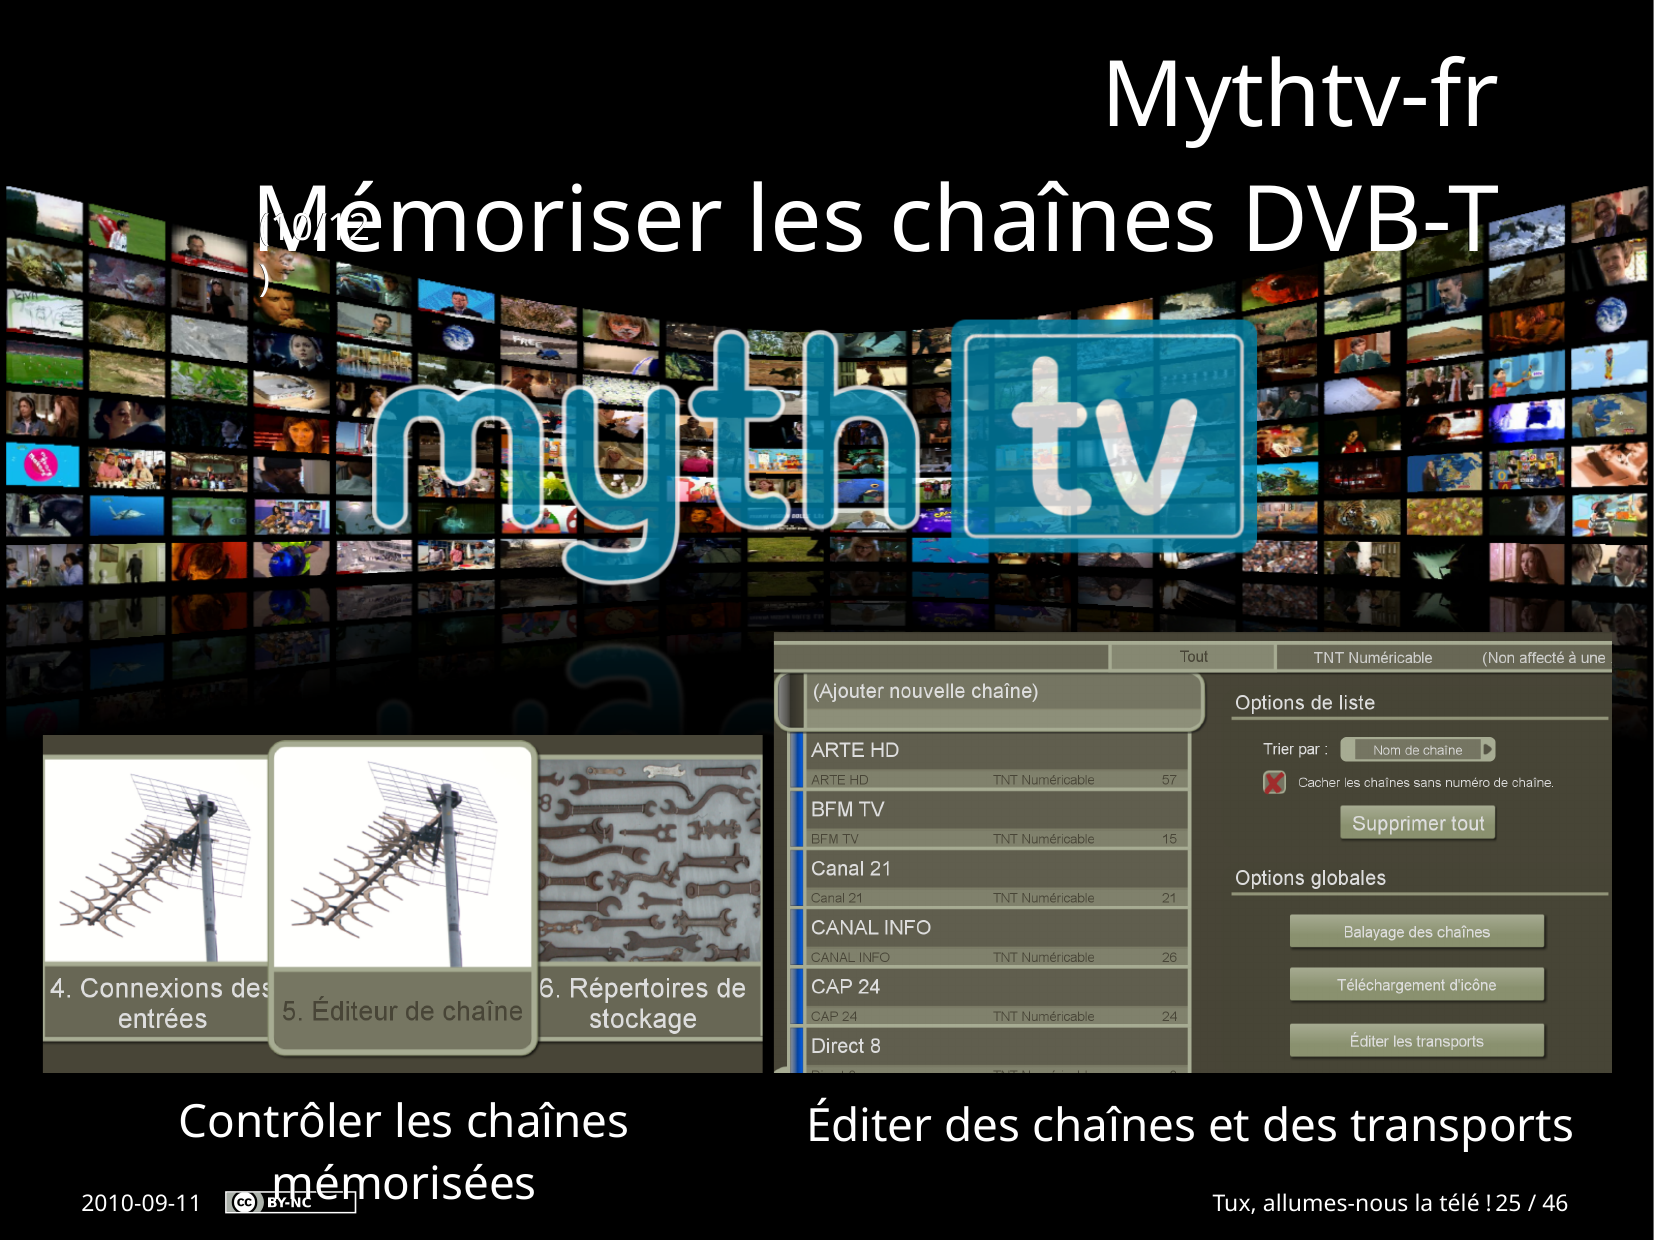

# Mythtv-fr Mémoriser les chaînes DVB-T
(10/12)
Contrôler les chaînes mémorisées
Éditer des chaînes et des transports
2010-09-11
Tux, allumes-nous la télé !
25